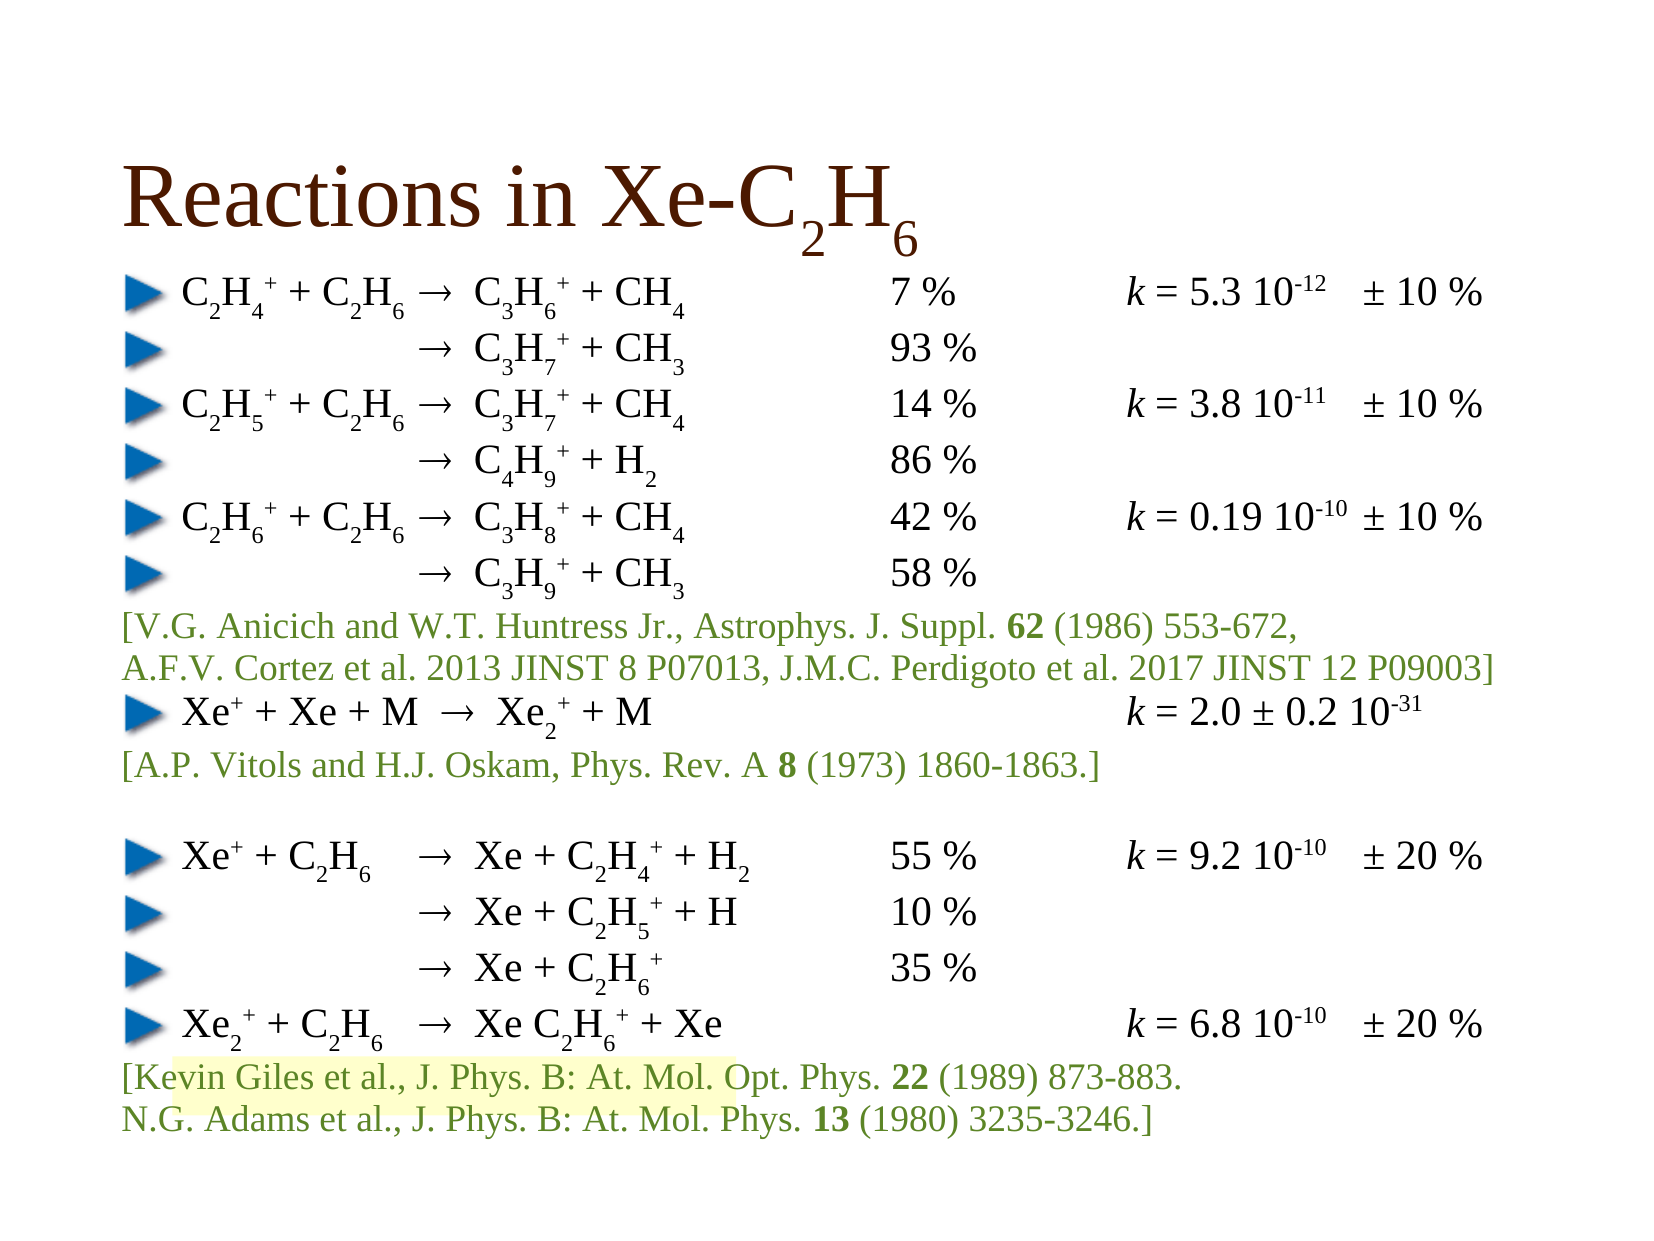

# Reactions in Xe-C2H6
C2H4+ + C2H6 	 C3H6+ + CH4		7 %		k = 5.3 10-12	± 10 %
 		 C3H7+ + CH3		93 %
C2H5+ + C2H6 	 C3H7+ + CH4		14 %		k = 3.8 10-11	± 10 %
 		 C4H9+ + H2		86 %
C2H6+ + C2H6 	 C3H8+ + CH4		42 %		k = 0.19 10-10	± 10 %
		 C3H9+ + CH3		58 %
[V.G. Anicich and W.T. Huntress Jr., Astrophys. J. Suppl. 62 (1986) 553-672,
A.F.V. Cortez et al. 2013 JINST 8 P07013, J.M.C. Perdigoto et al. 2017 JINST 12 P09003]
Xe+ + Xe + M  Xe2+ + M					k = 2.0 ± 0.2 10-31
[A.P. Vitols and H.J. Oskam, Phys. Rev. A 8 (1973) 1860-1863.]
Xe+ + C2H6	 Xe + C2H4+ + H2		55 %		k = 9.2 10-10 	± 20 %
 		 Xe + C2H5+ + H		10 %
 		 Xe + C2H6+		35 %
Xe2+ + C2H6	 Xe C2H6+ + Xe				k = 6.8 10-10	± 20 %
[Kevin Giles et al., J. Phys. B: At. Mol. Opt. Phys. 22 (1989) 873-883. 			N.G. Adams et al., J. Phys. B: At. Mol. Phys. 13 (1980) 3235-3246.]